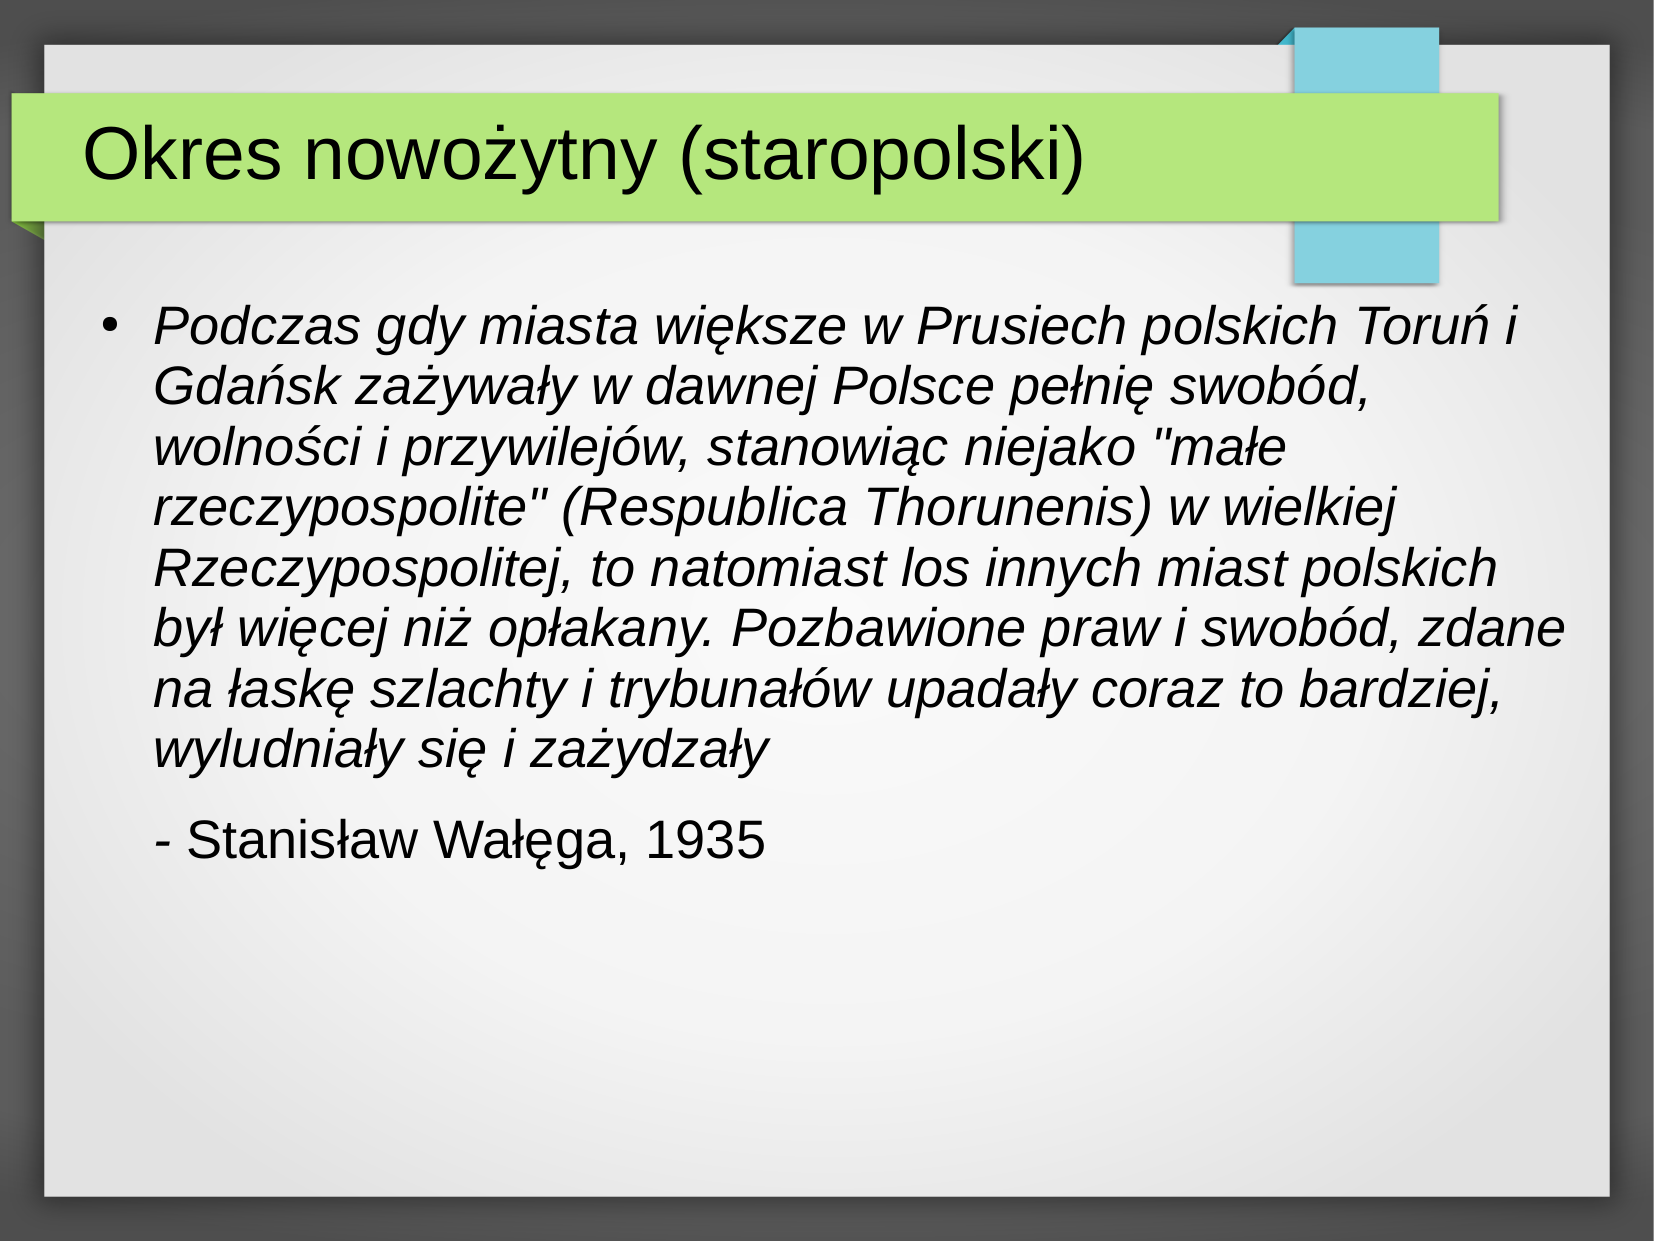

# Okres nowożytny (staropolski)
Podczas gdy miasta większe w Prusiech polskich Toruń i Gdańsk zażywały w dawnej Polsce pełnię swobód, wolności i przywilejów, stanowiąc niejako "małe rzeczypospolite" (Respublica Thorunenis) w wielkiej Rzeczypospolitej, to natomiast los innych miast polskich był więcej niż opłakany. Pozbawione praw i swobód, zdane na łaskę szlachty i trybunałów upadały coraz to bardziej, wyludniały się i zażydzały
- Stanisław Wałęga, 1935